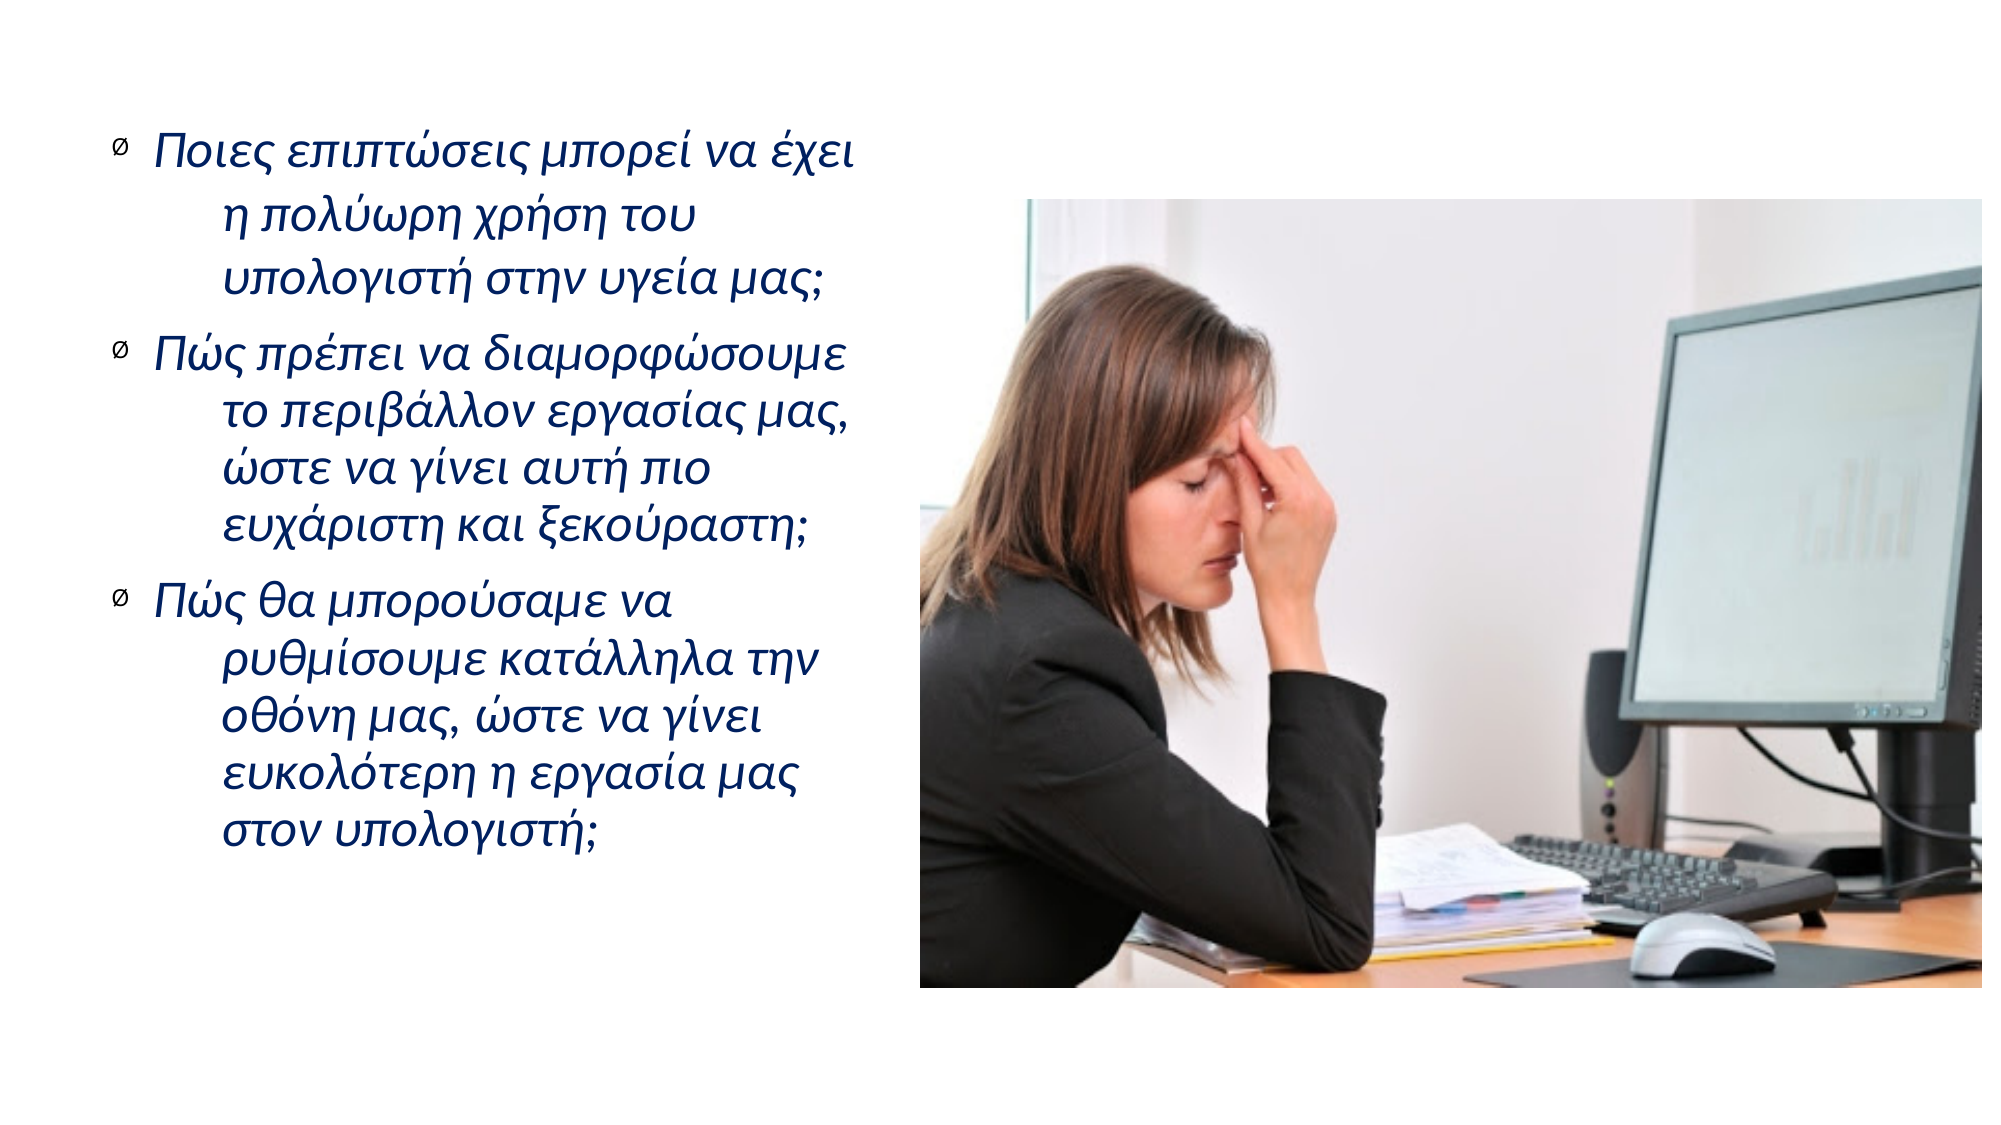

# Ποιες επιπτώσεις μπορεί να έχει η πολύωρη χρήση του υπολογιστή στην υγεία μας;
Πώς πρέπει να διαμορφώσουμε το περιβάλλον εργασίας μας, ώστε να γίνει αυτή πιο ευχάριστη και ξεκούραστη;
Πώς θα μπορούσαμε να ρυθμίσουμε κατάλληλα την οθόνη μας, ώστε να γίνει ευκολότερη η εργασία μας στον υπολογιστή;